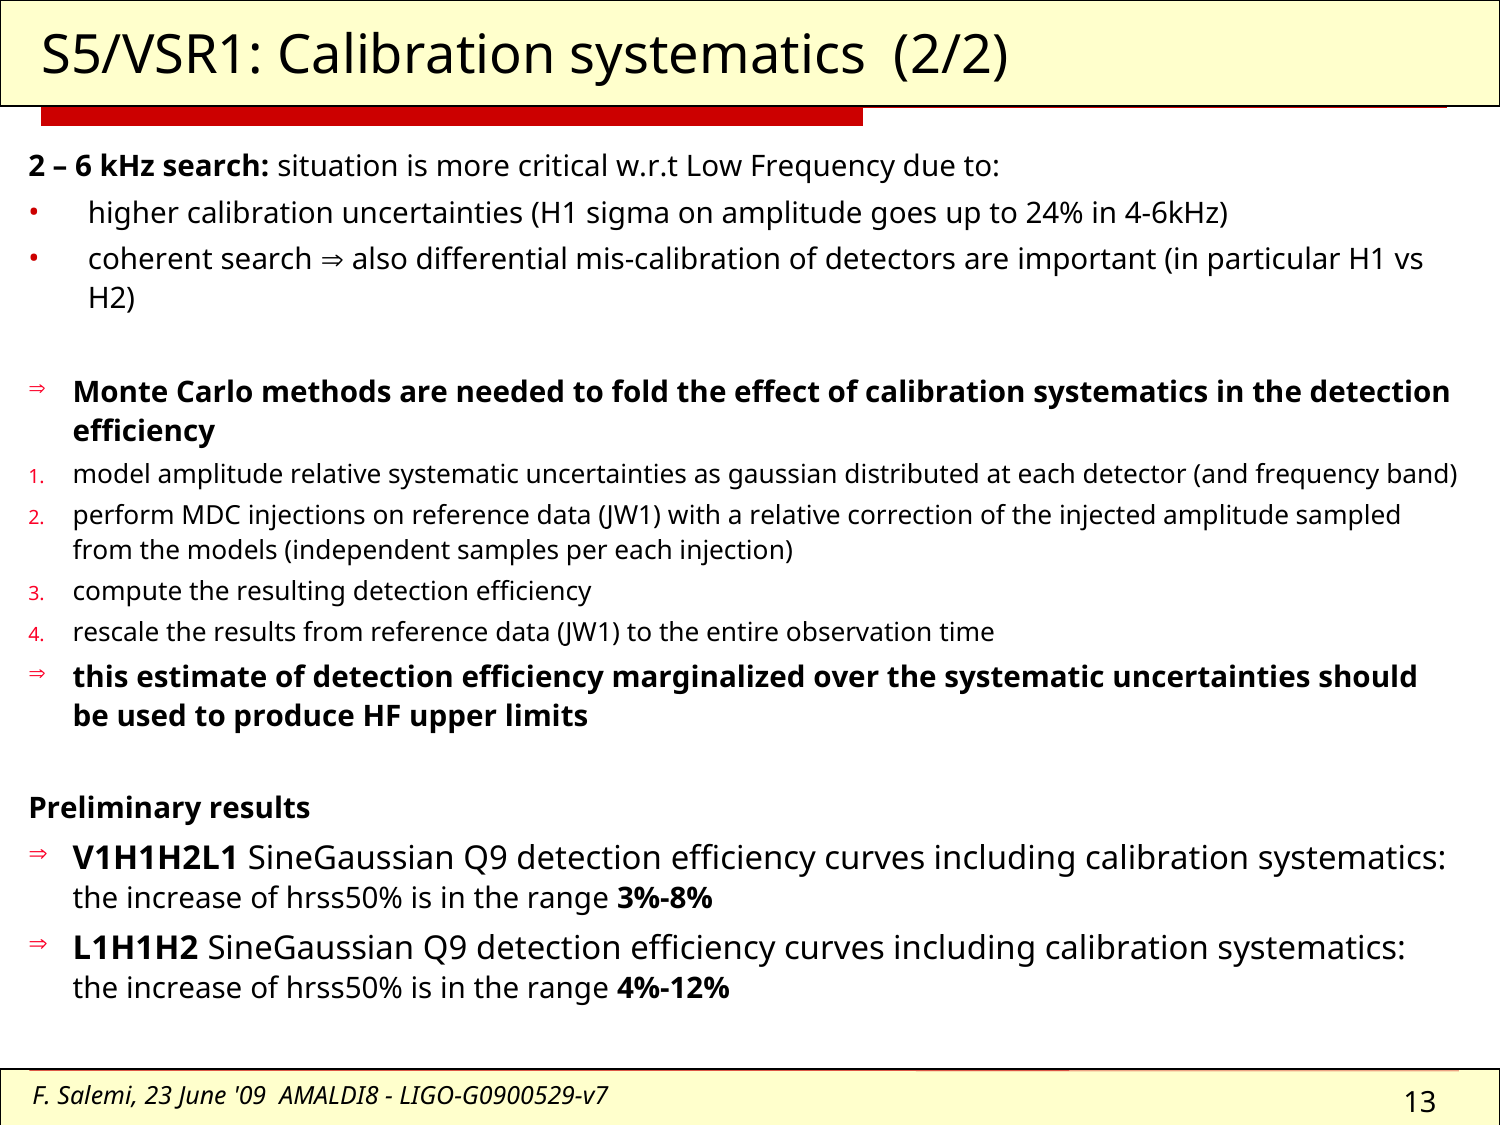

S5/VSR1: Calibration systematics (2/2)
# 2 – 6 kHz search: situation is more critical w.r.t Low Frequency due to:
higher calibration uncertainties (H1 sigma on amplitude goes up to 24% in 4-6kHz)
coherent search  also differential mis-calibration of detectors are important (in particular H1 vs H2)
Monte Carlo methods are needed to fold the effect of calibration systematics in the detection efficiency
model amplitude relative systematic uncertainties as gaussian distributed at each detector (and frequency band)
perform MDC injections on reference data (JW1) with a relative correction of the injected amplitude sampled from the models (independent samples per each injection)
compute the resulting detection efficiency
rescale the results from reference data (JW1) to the entire observation time
this estimate of detection efficiency marginalized over the systematic uncertainties should be used to produce HF upper limits
Preliminary results
V1H1H2L1 SineGaussian Q9 detection efficiency curves including calibration systematics: the increase of hrss50% is in the range 3%-8%
L1H1H2 SineGaussian Q9 detection efficiency curves including calibration systematics: the increase of hrss50% is in the range 4%-12%
13